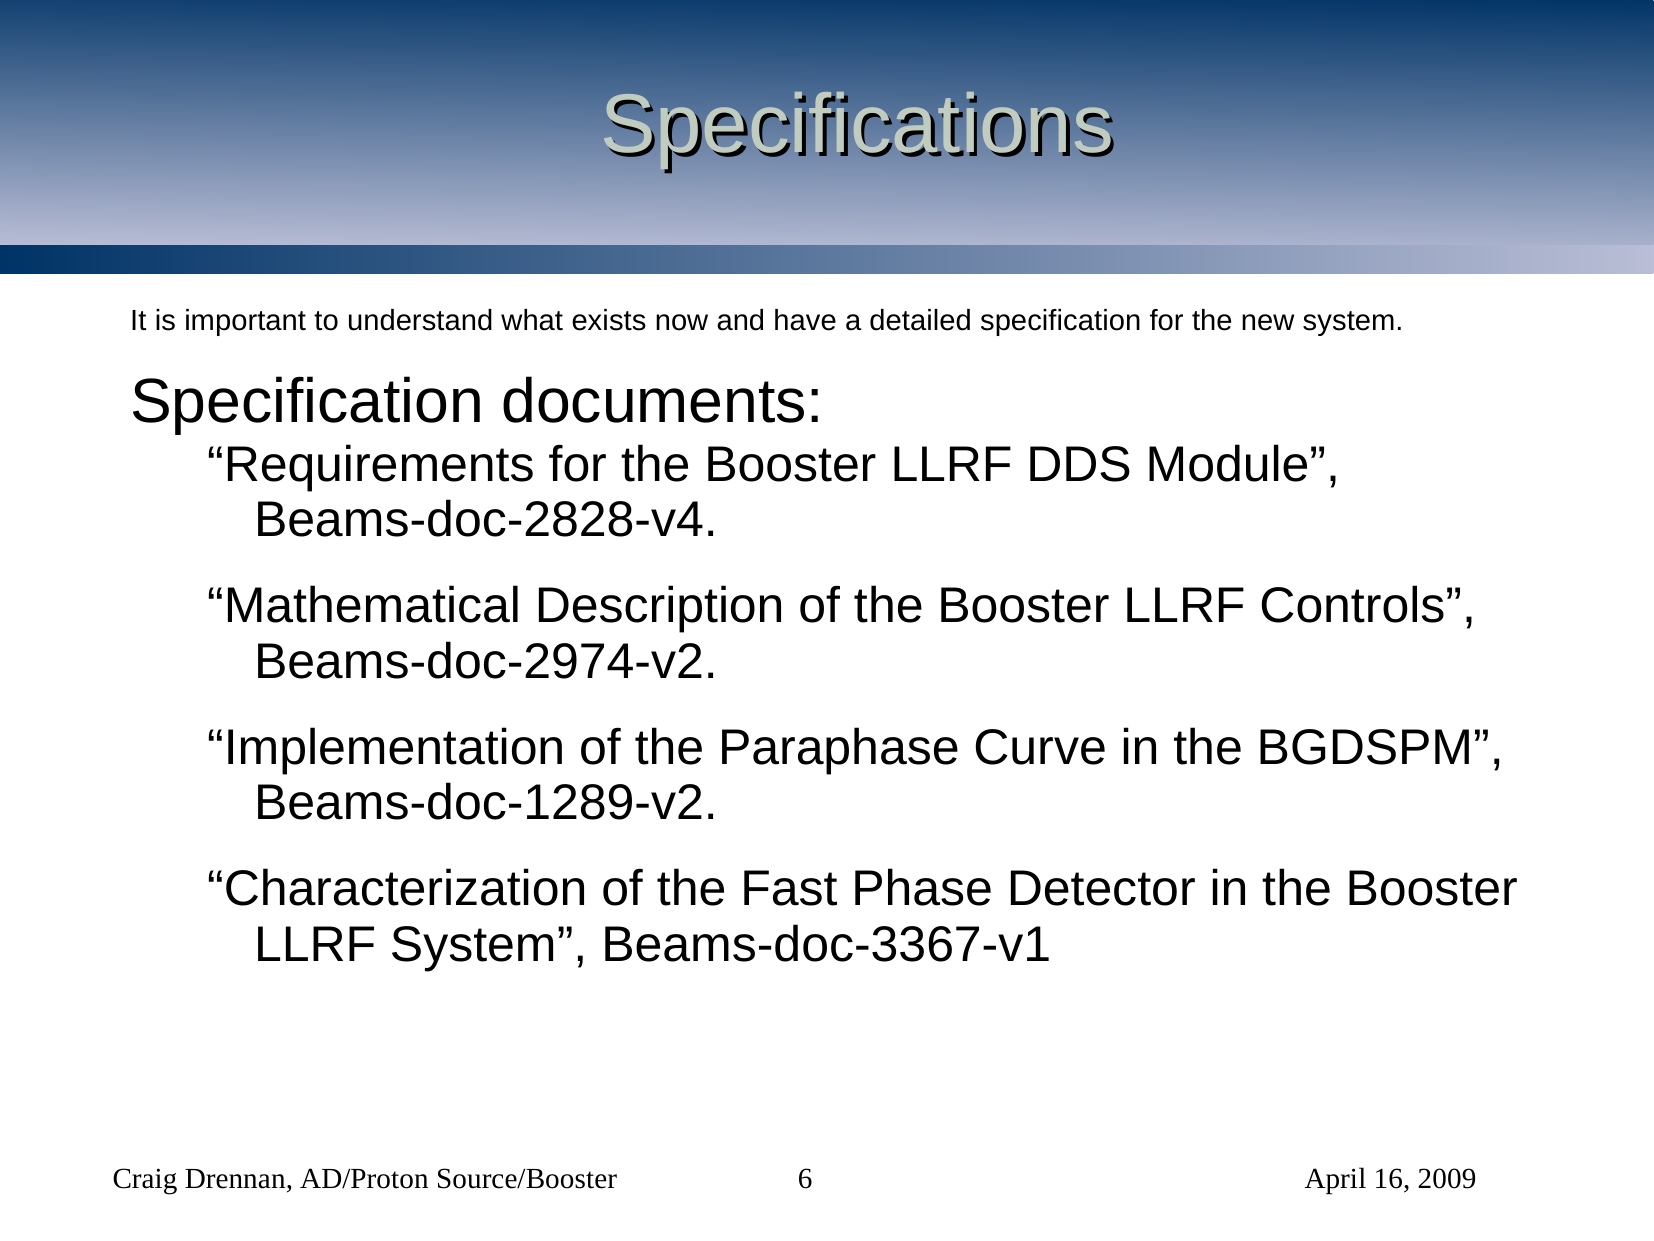

# Specifications
It is important to understand what exists now and have a detailed specification for the new system.
Specification documents:
“Requirements for the Booster LLRF DDS Module”, Beams-doc-2828-v4.
“Mathematical Description of the Booster LLRF Controls”, Beams-doc-2974-v2.
“Implementation of the Paraphase Curve in the BGDSPM”, Beams-doc-1289-v2.
“Characterization of the Fast Phase Detector in the Booster LLRF System”, Beams-doc-3367-v1